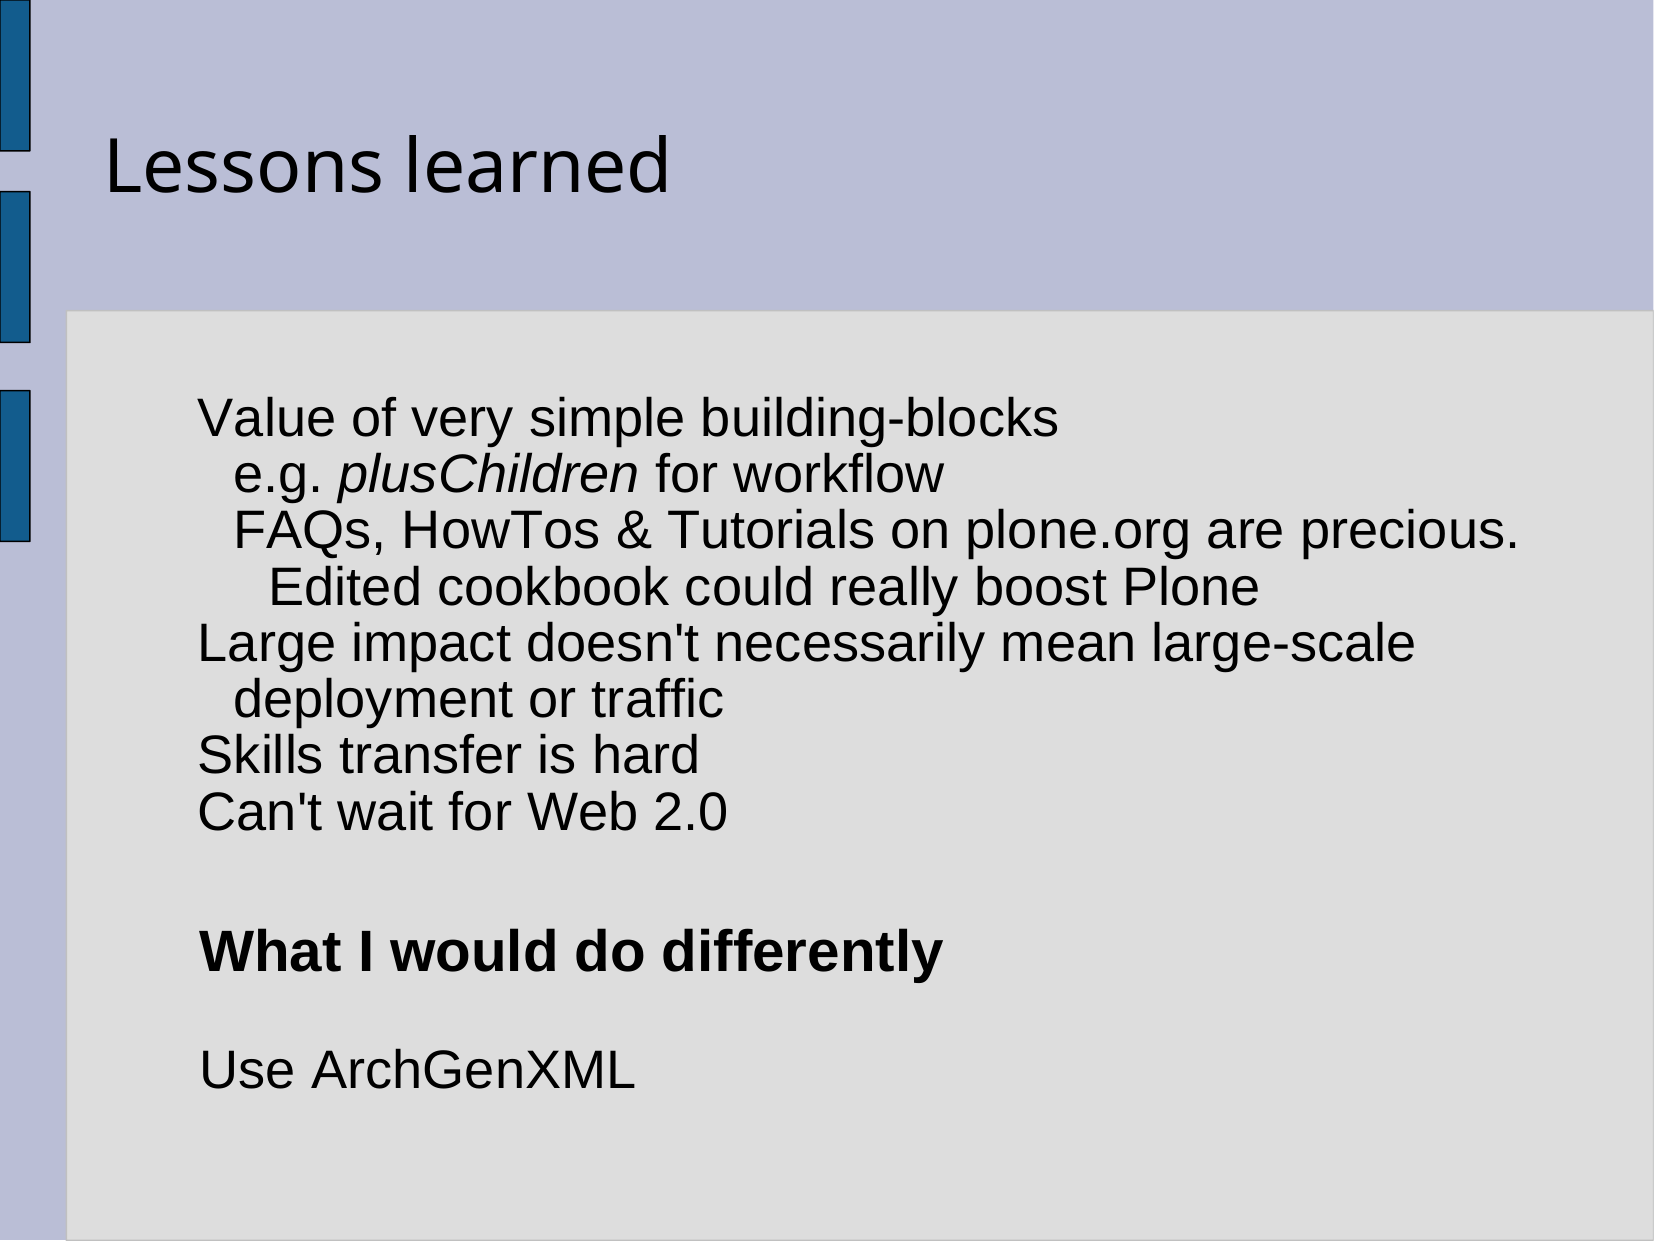

Lessons learned
Value of very simple building-blocks
e.g. plusChildren for workflow
FAQs, HowTos & Tutorials on plone.org are precious.
Edited cookbook could really boost Plone
Large impact doesn't necessarily mean large-scale
deployment or traffic
Skills transfer is hard
Can't wait for Web 2.0
What I would do differently
Use ArchGenXML